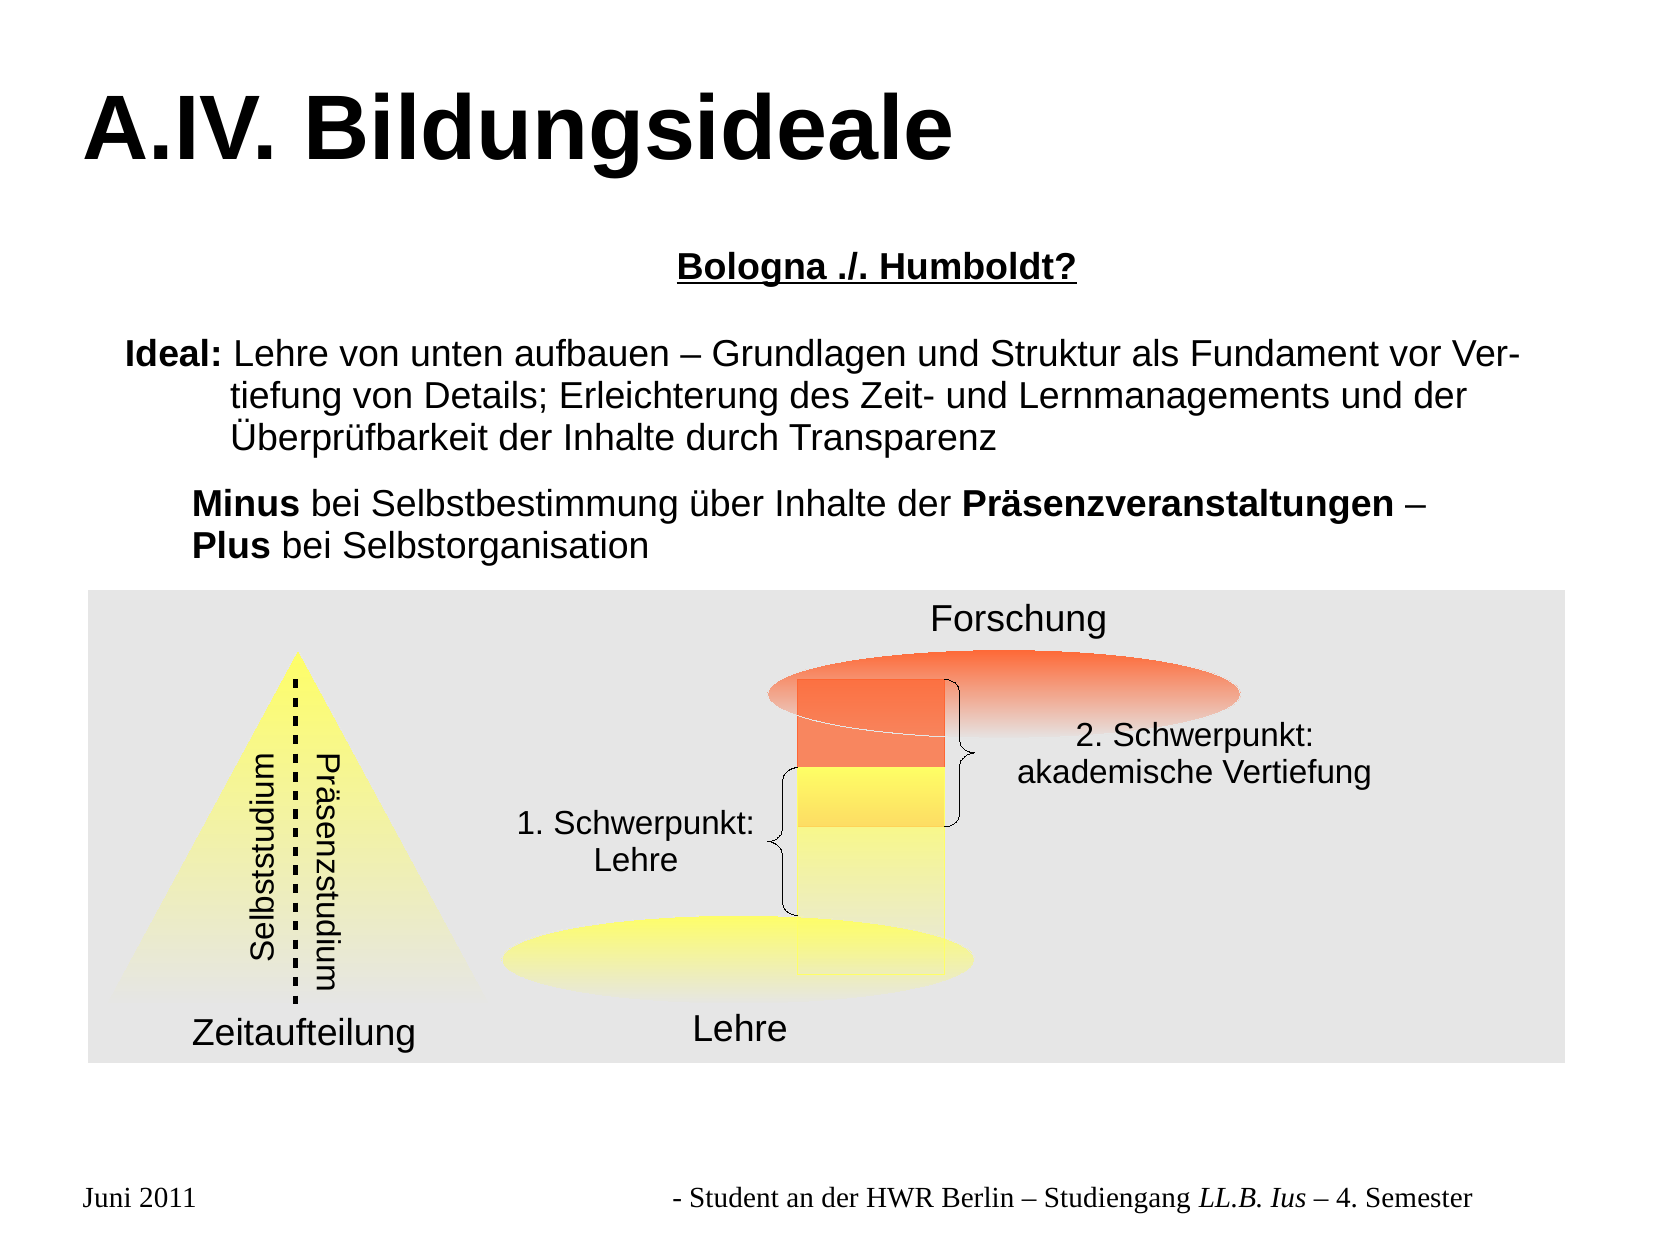

# A.IV. Bildungsideale
Bologna ./. Humboldt?
Ideal: Lehre von unten aufbauen – Grundlagen und Struktur als Fundament vor Ver-
	 tiefung von Details; Erleichterung des Zeit- und Lernmanagements und der
	 Überprüfbarkeit der Inhalte durch Transparenz
Minus bei Selbstbestimmung über Inhalte der Präsenzveranstaltungen – Plus bei Selbstorganisation
Forschung
2. Schwerpunkt:
akademische Vertiefung
1. Schwerpunkt:
Lehre
Selbststudium
Präsenzstudium
Lehre
Zeitaufteilung